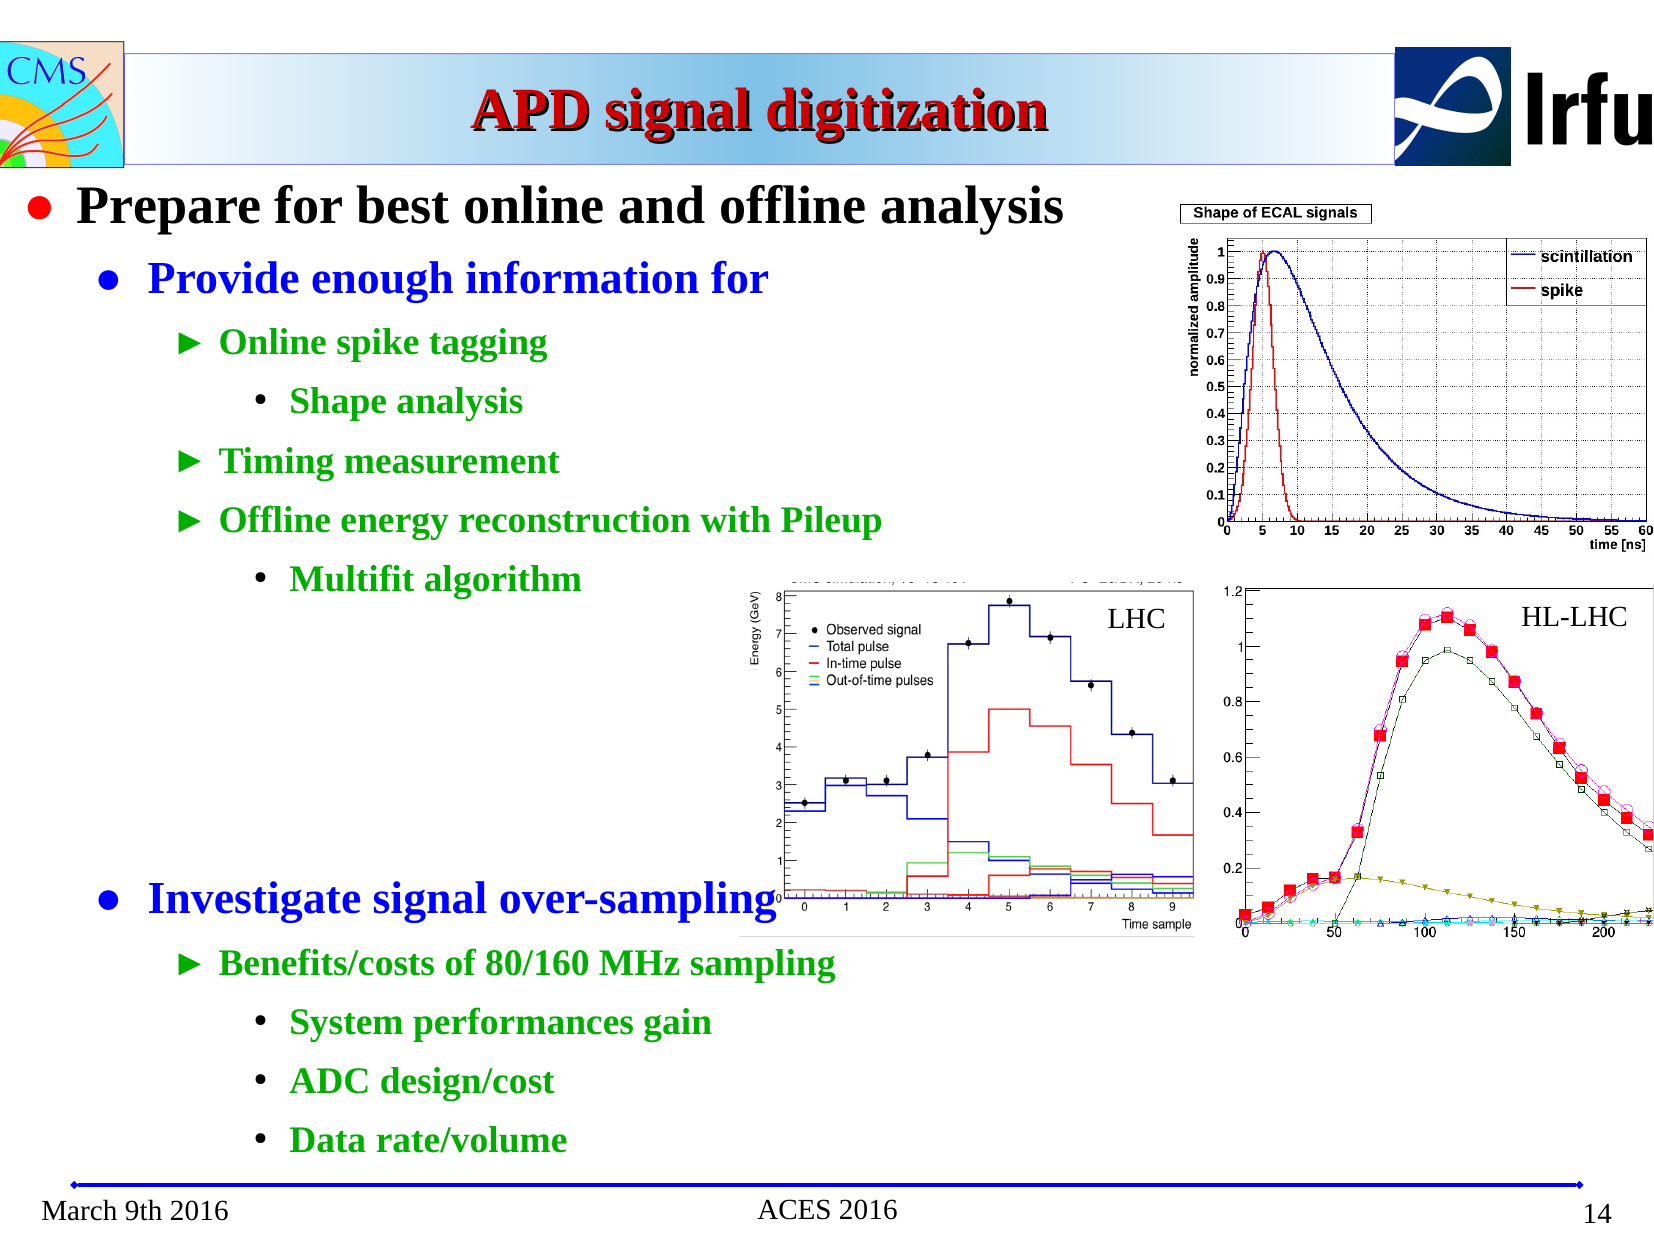

# APD signal digitization
Prepare for best online and offline analysis
Provide enough information for
Online spike tagging
Shape analysis
Timing measurement
Offline energy reconstruction with Pileup
Multifit algorithm
Investigate signal over-sampling
Benefits/costs of 80/160 MHz sampling
System performances gain
ADC design/cost
Data rate/volume
HL-LHC
LHC
ACES 2016
March 9th 2016
14